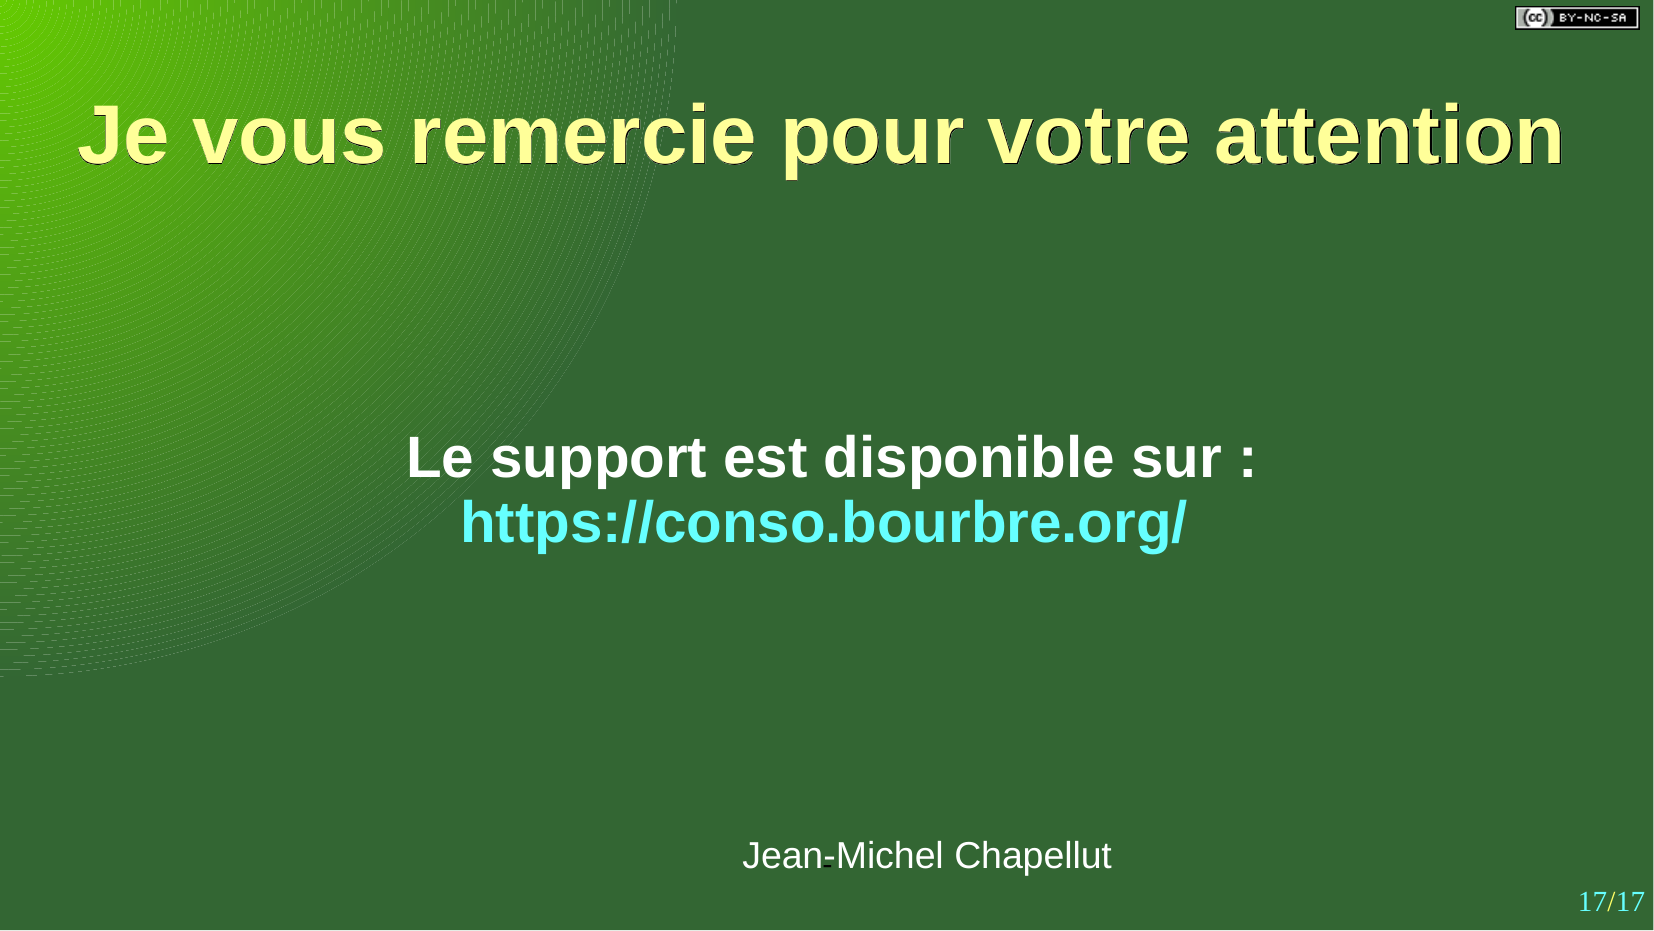

# Je vous remercie pour votre attention
Le support est disponible sur :
https://conso.bourbre.org/
Jean-Michel Chapellut
-
17